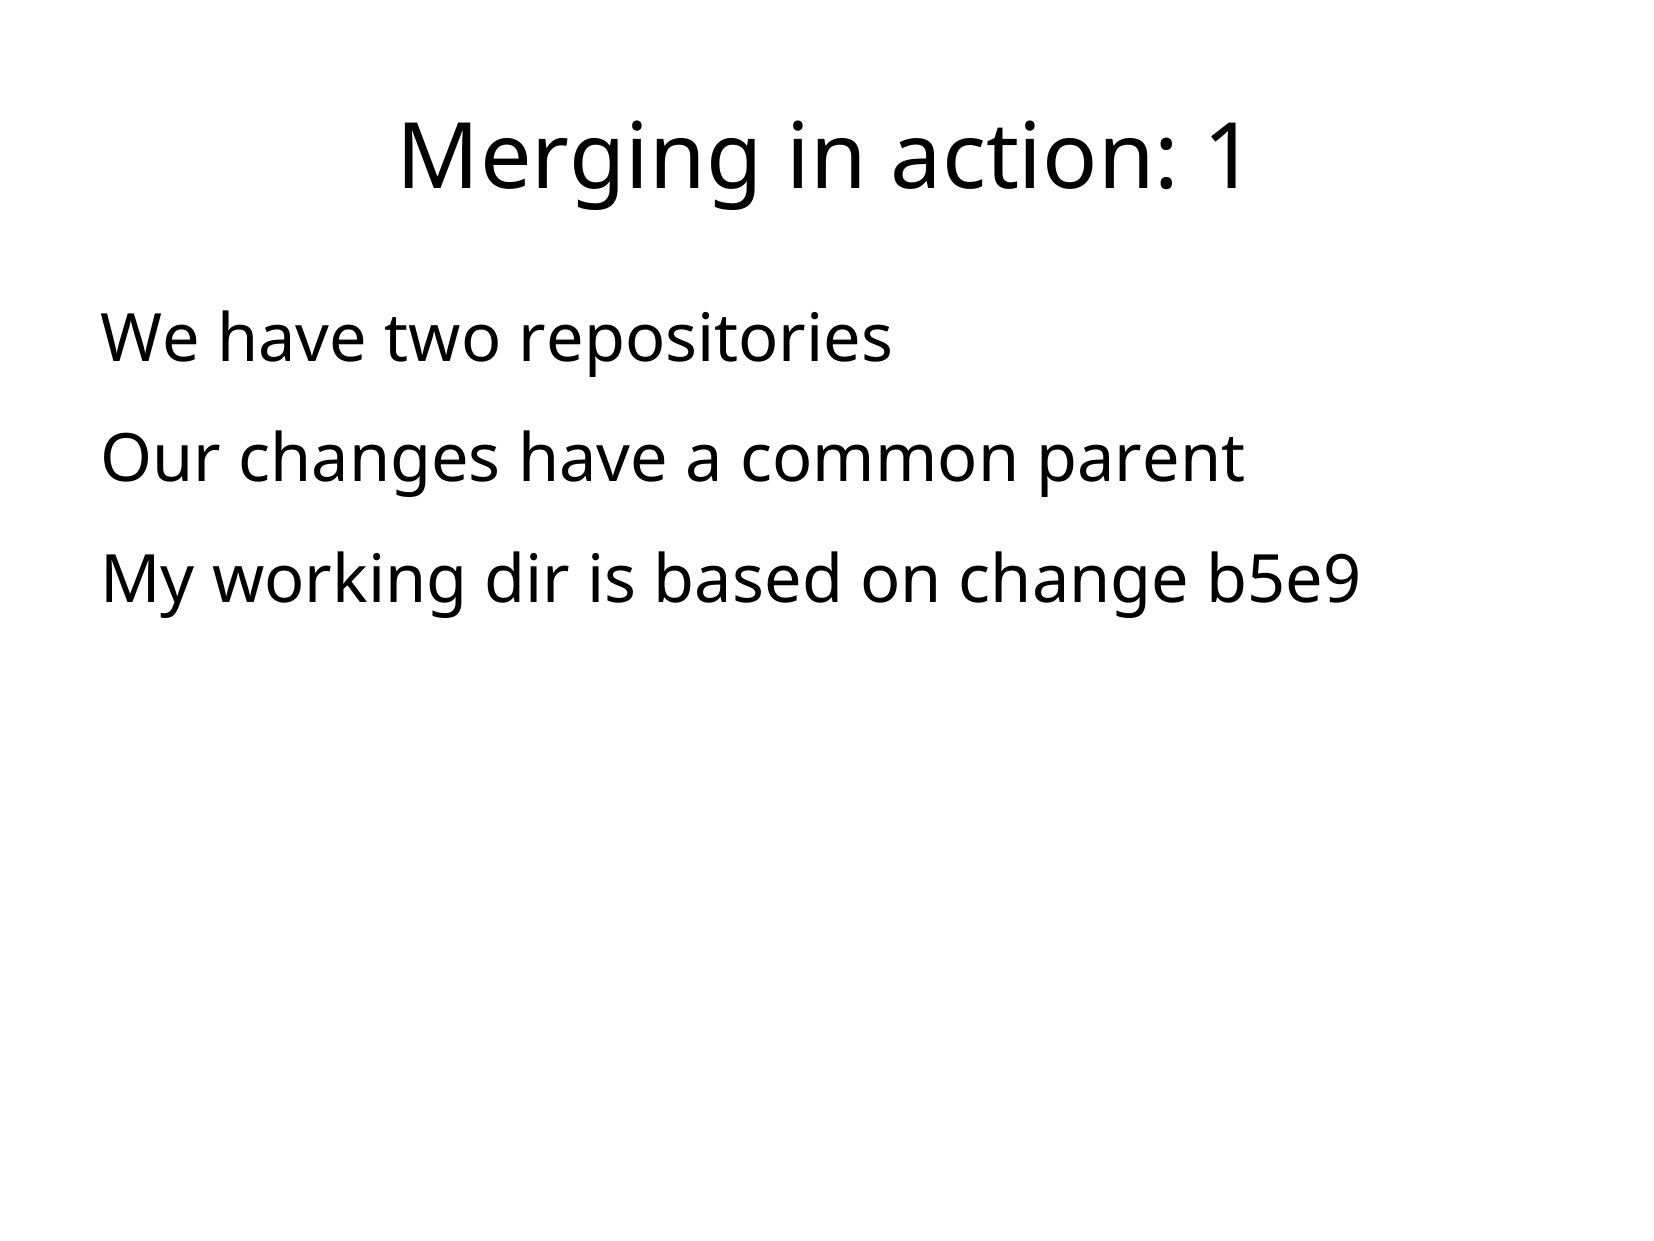

# Merging in action: 1
We have two repositories
Our changes have a common parent
My working dir is based on change b5e9